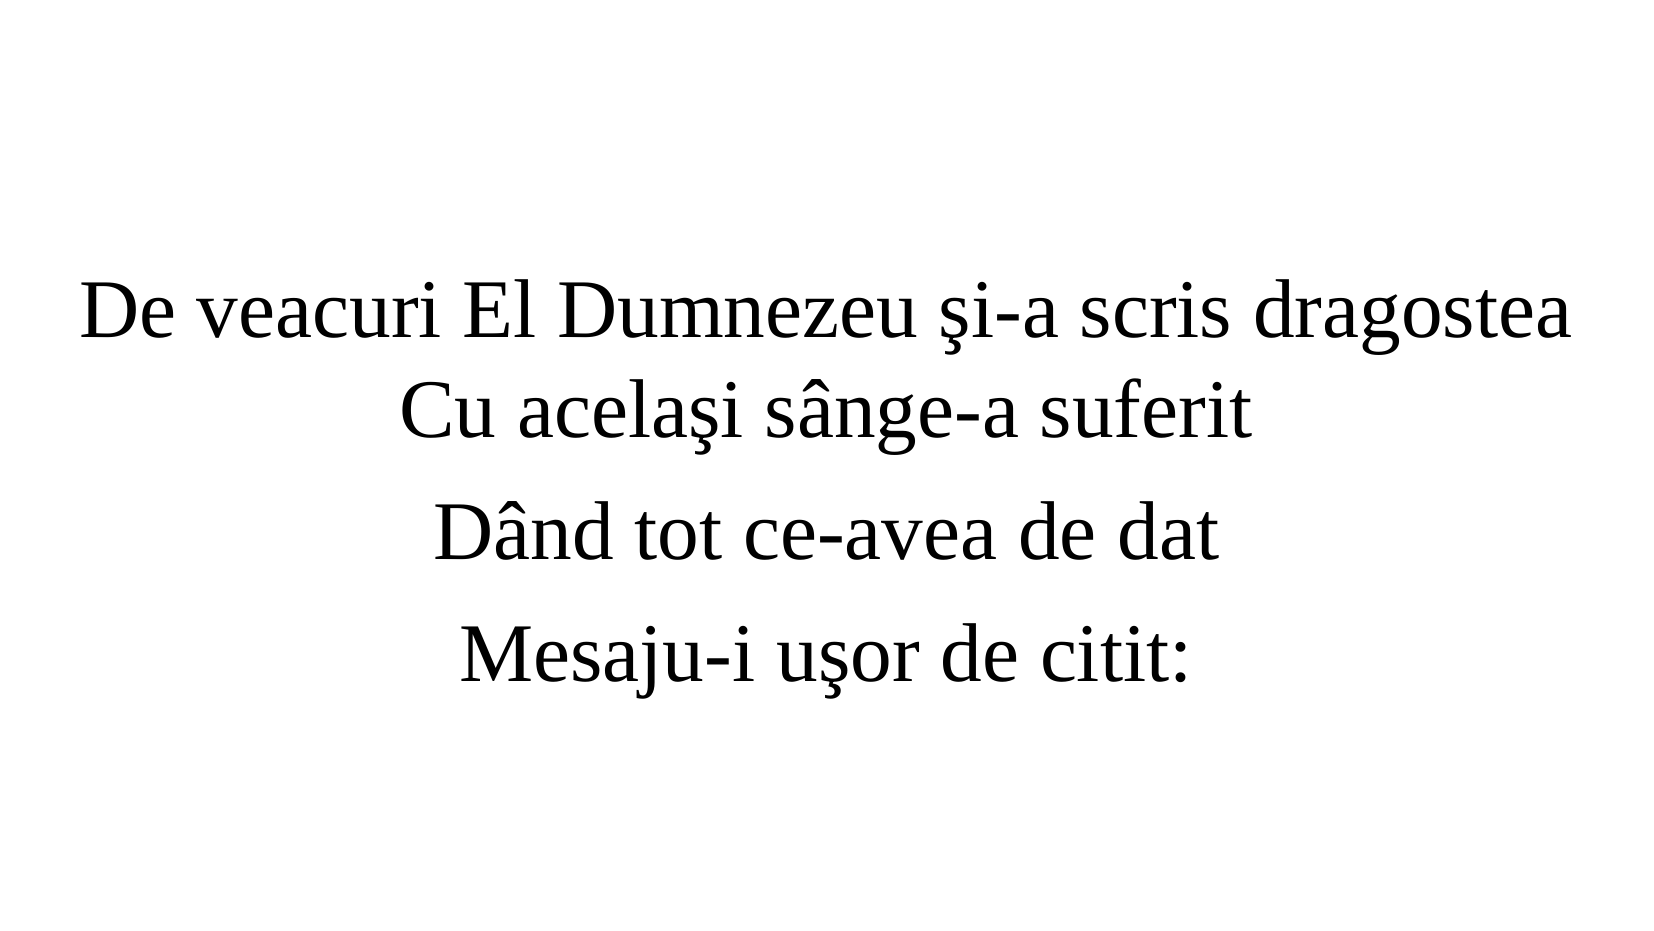

# De veacuri El Dumnezeu şi-a scris dragostea Cu acelaşi sânge-a suferit
Dând tot ce-avea de dat
Mesaju-i uşor de citit: